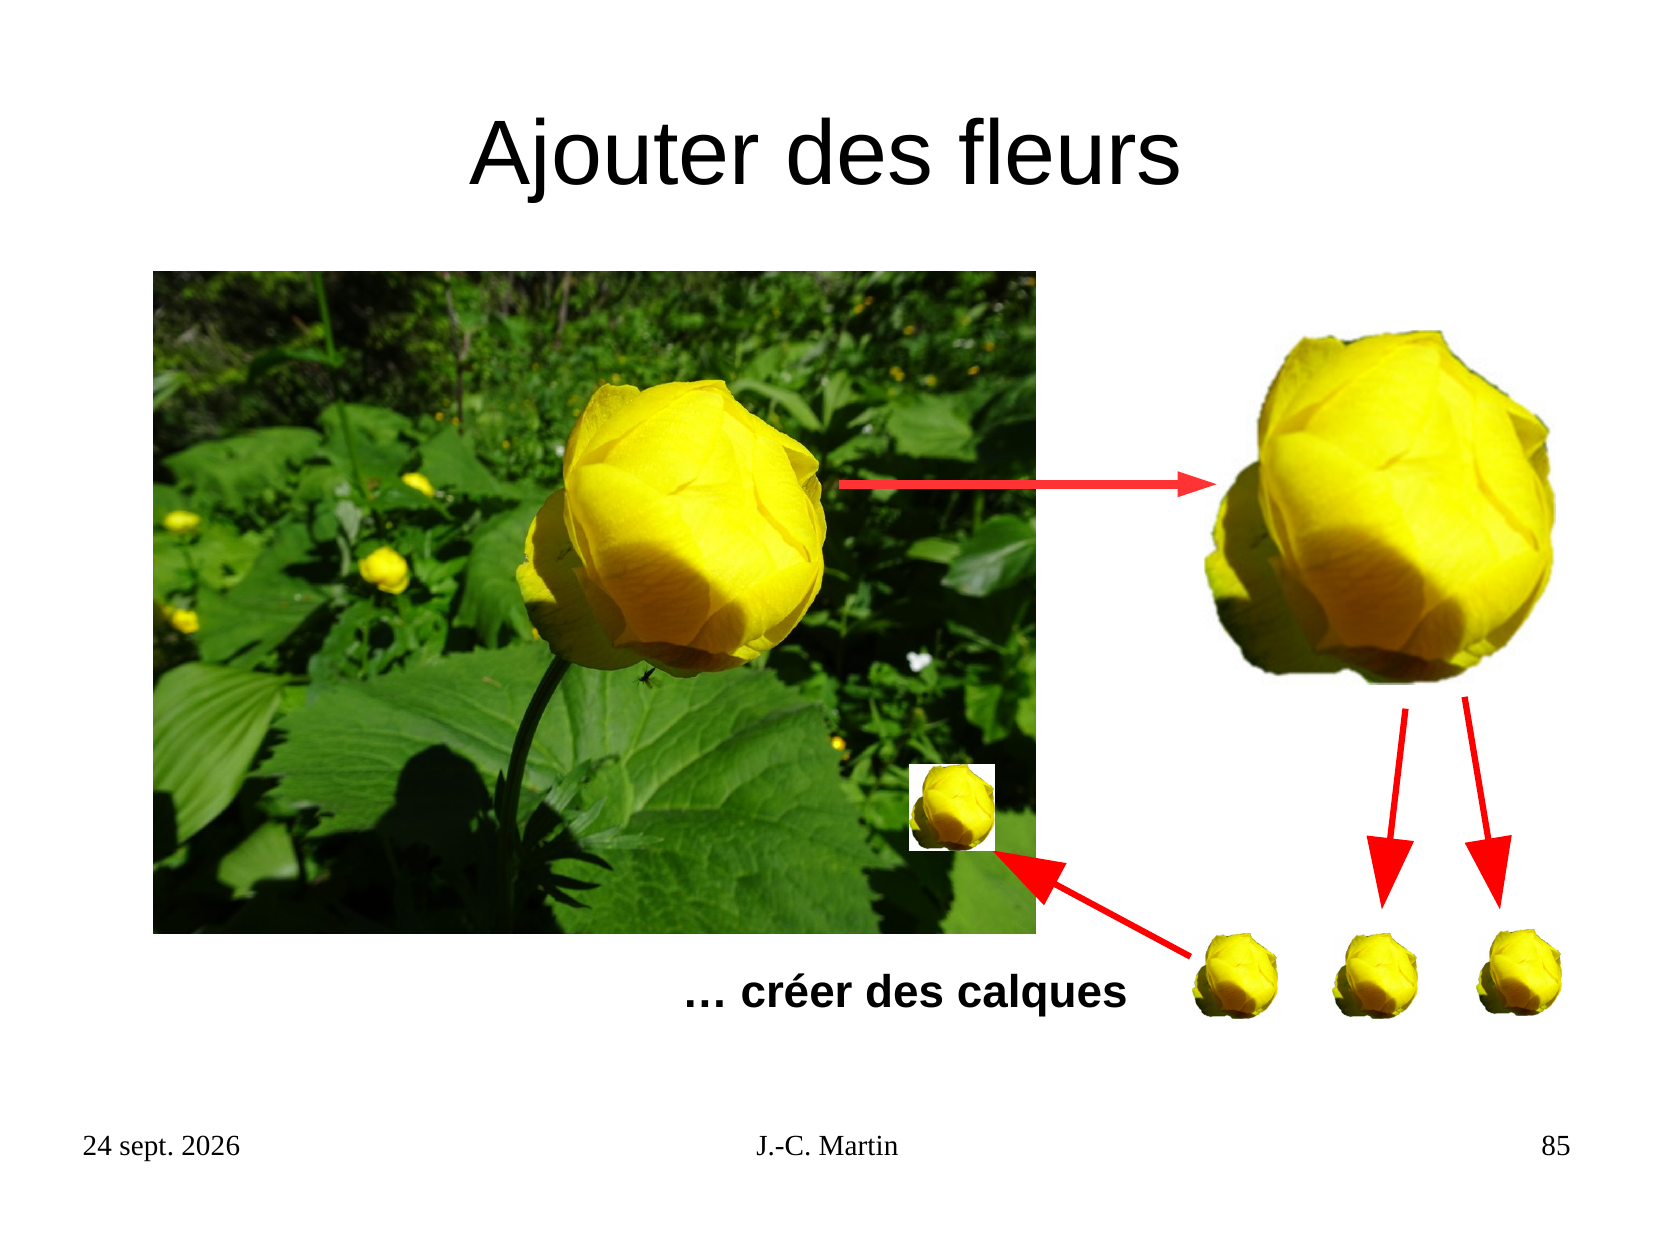

# Ajouter des fleurs
… créer des calques
J.-C. Martin
85